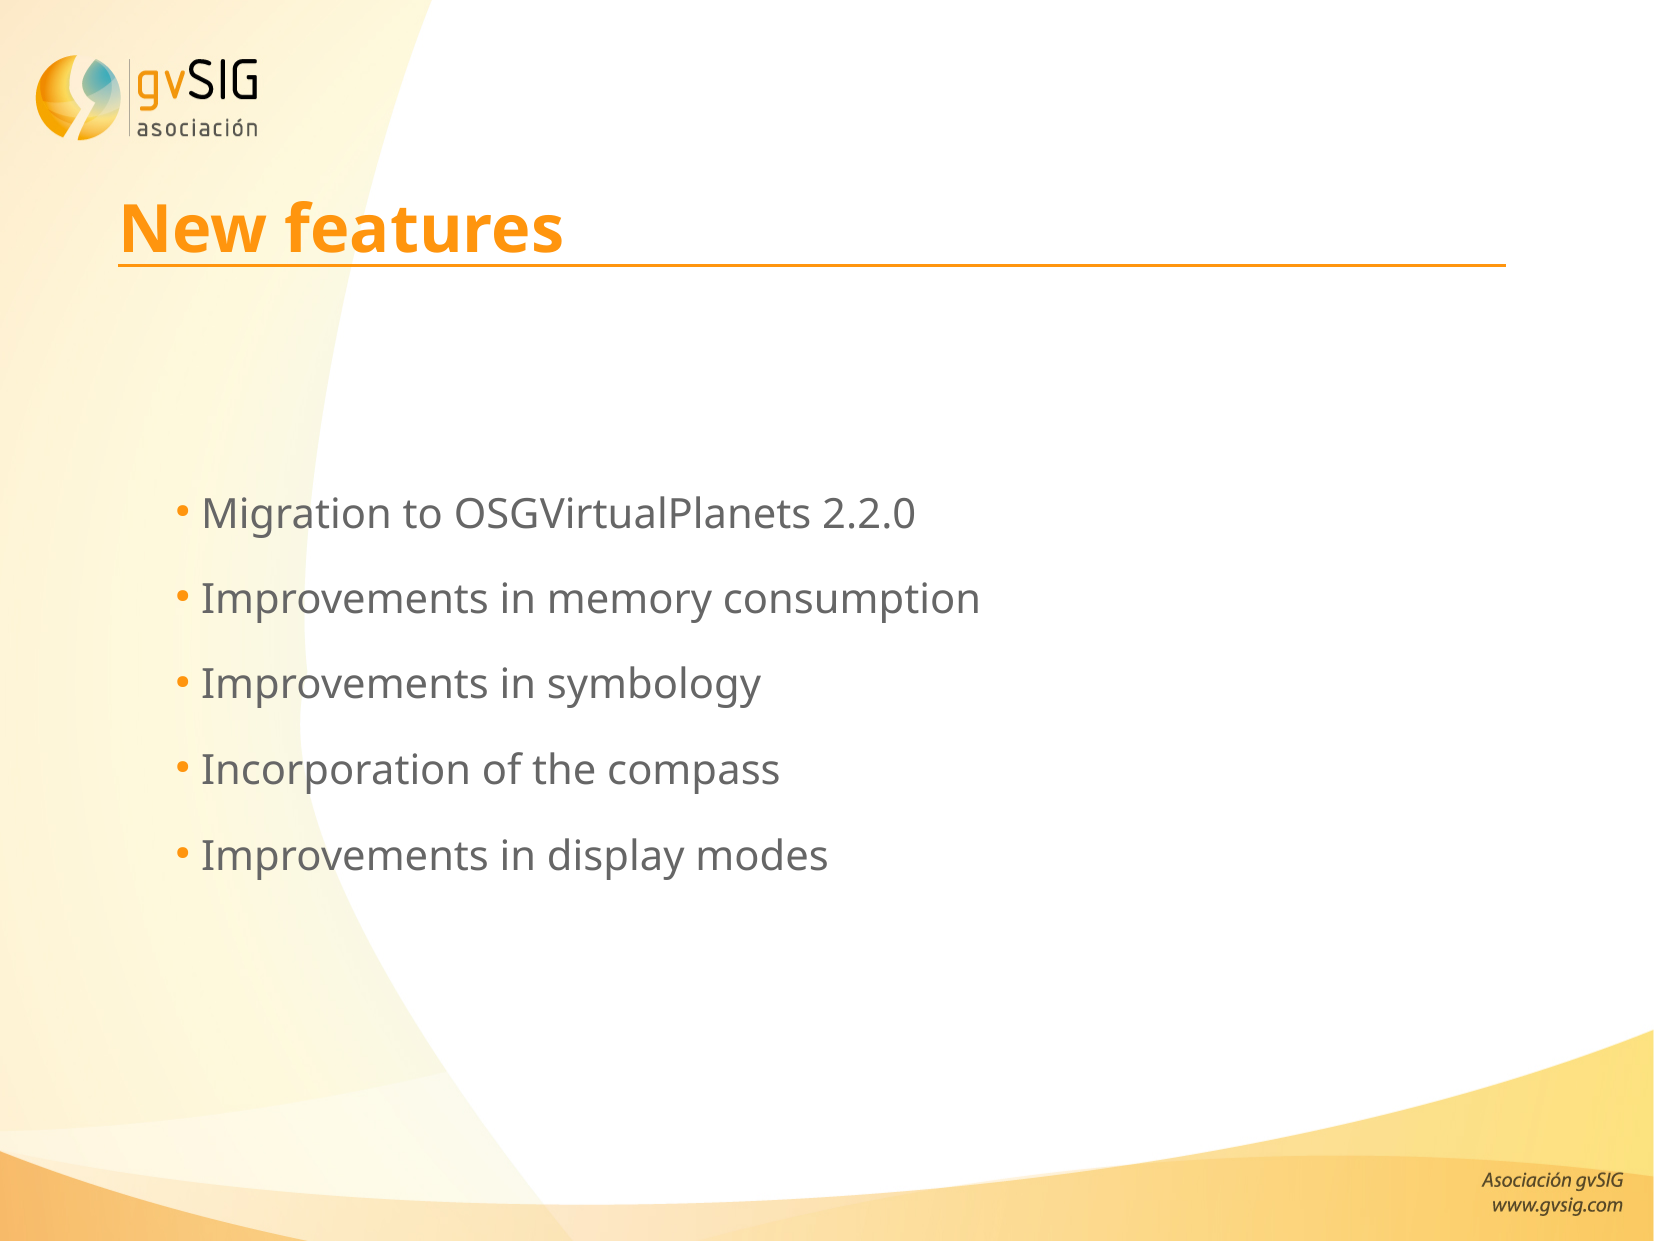

# New features
 Migration to OSGVirtualPlanets 2.2.0
 Improvements in memory consumption
 Improvements in symbology
 Incorporation of the compass
 Improvements in display modes